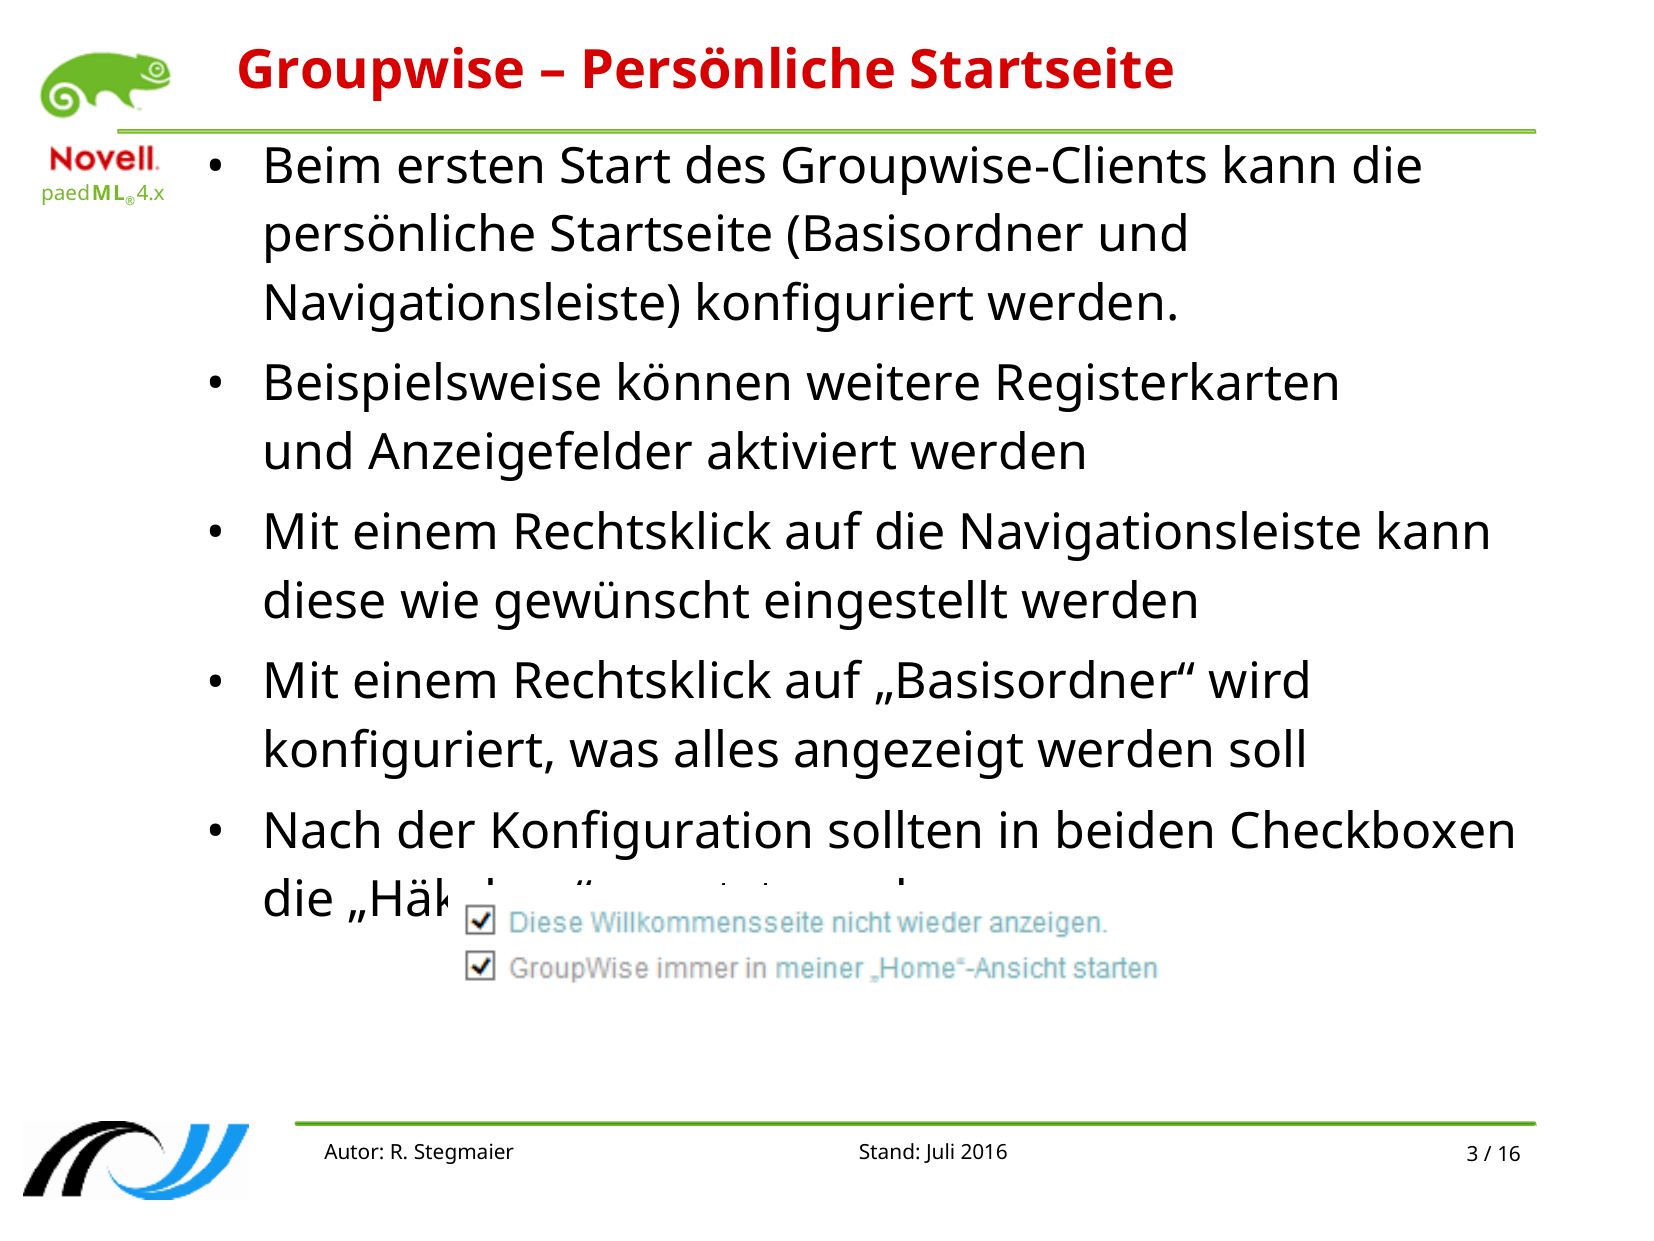

# Groupwise – Persönliche Startseite
Beim ersten Start des Groupwise-Clients kann die
persönliche Startseite (Basisordner und Navigationsleiste) konfiguriert werden.
Beispielsweise können weitere Registerkarten
und Anzeigefelder aktiviert werden
Mit einem Rechtsklick auf die Navigationsleiste kann
diese wie gewünscht eingestellt werden
Mit einem Rechtsklick auf „Basisordner“ wird konfiguriert, was alles angezeigt werden soll
Nach der Konfiguration sollten in beiden Checkboxen
die „Häkchen“ gesetzt werden:
Autor: R. Stegmaier
Juli 2016
3